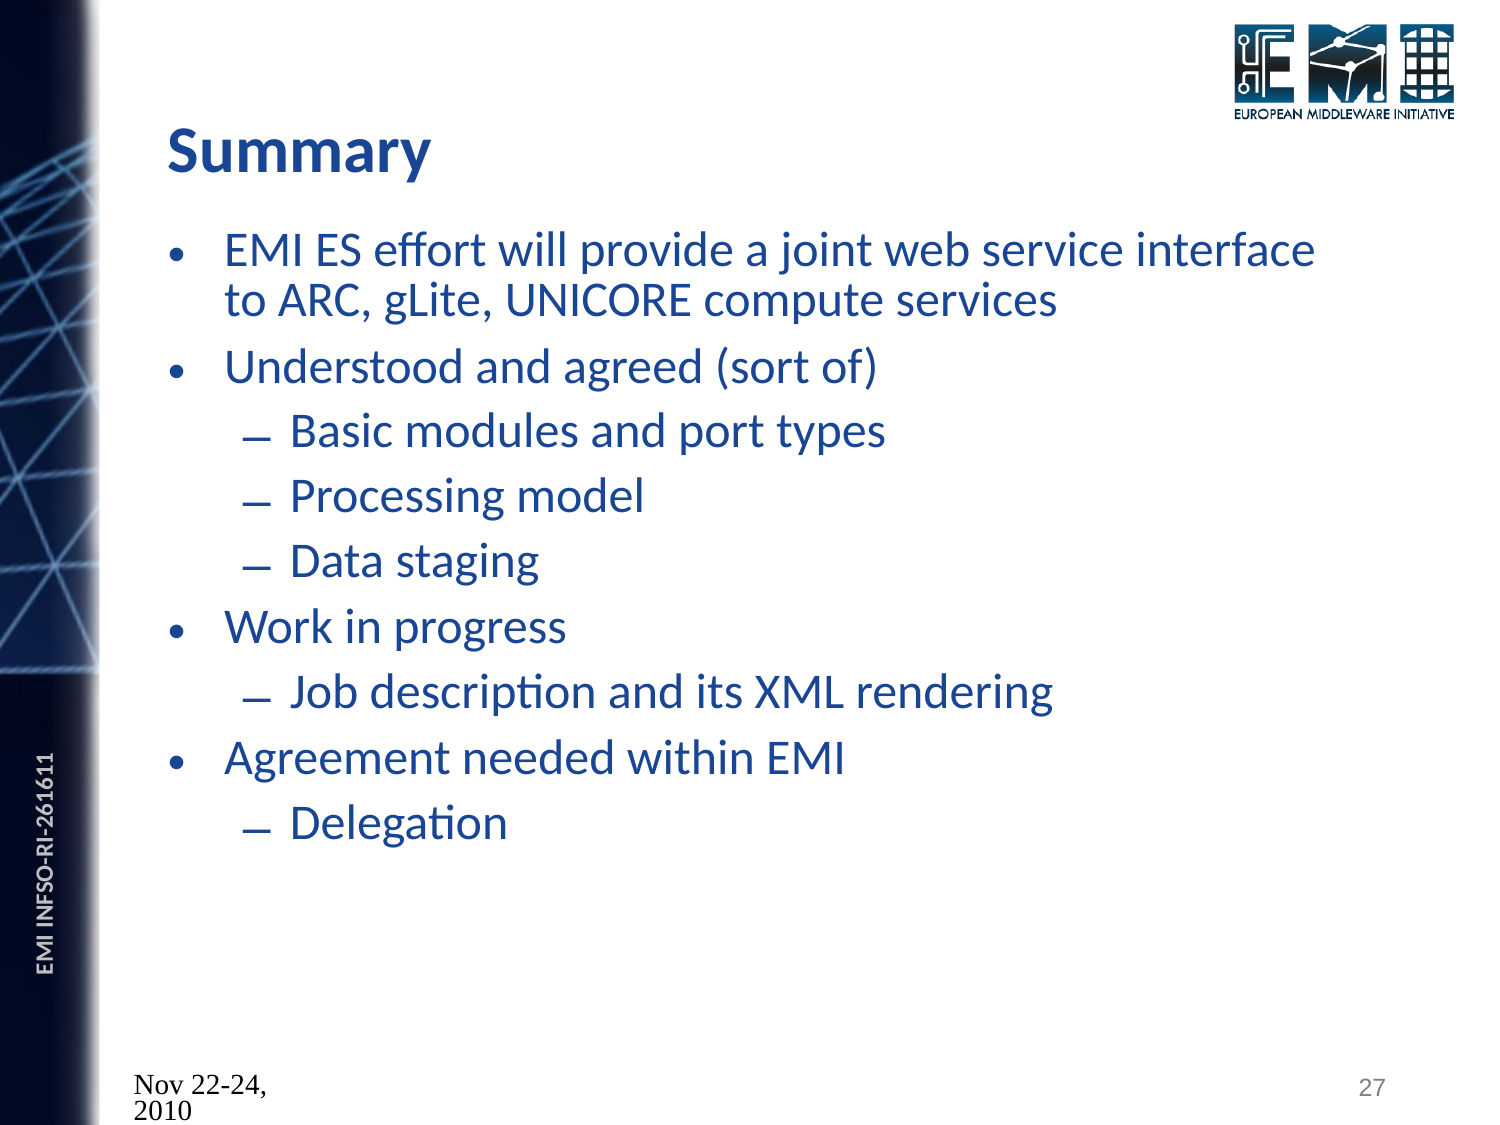

Summary
# EMI ES effort will provide a joint web service interface to ARC, gLite, UNICORE compute services
Understood and agreed (sort of)
Basic modules and port types
Processing model
Data staging
Work in progress
Job description and its XML rendering
Agreement needed within EMI
Delegation
Nov 22-24, 2010